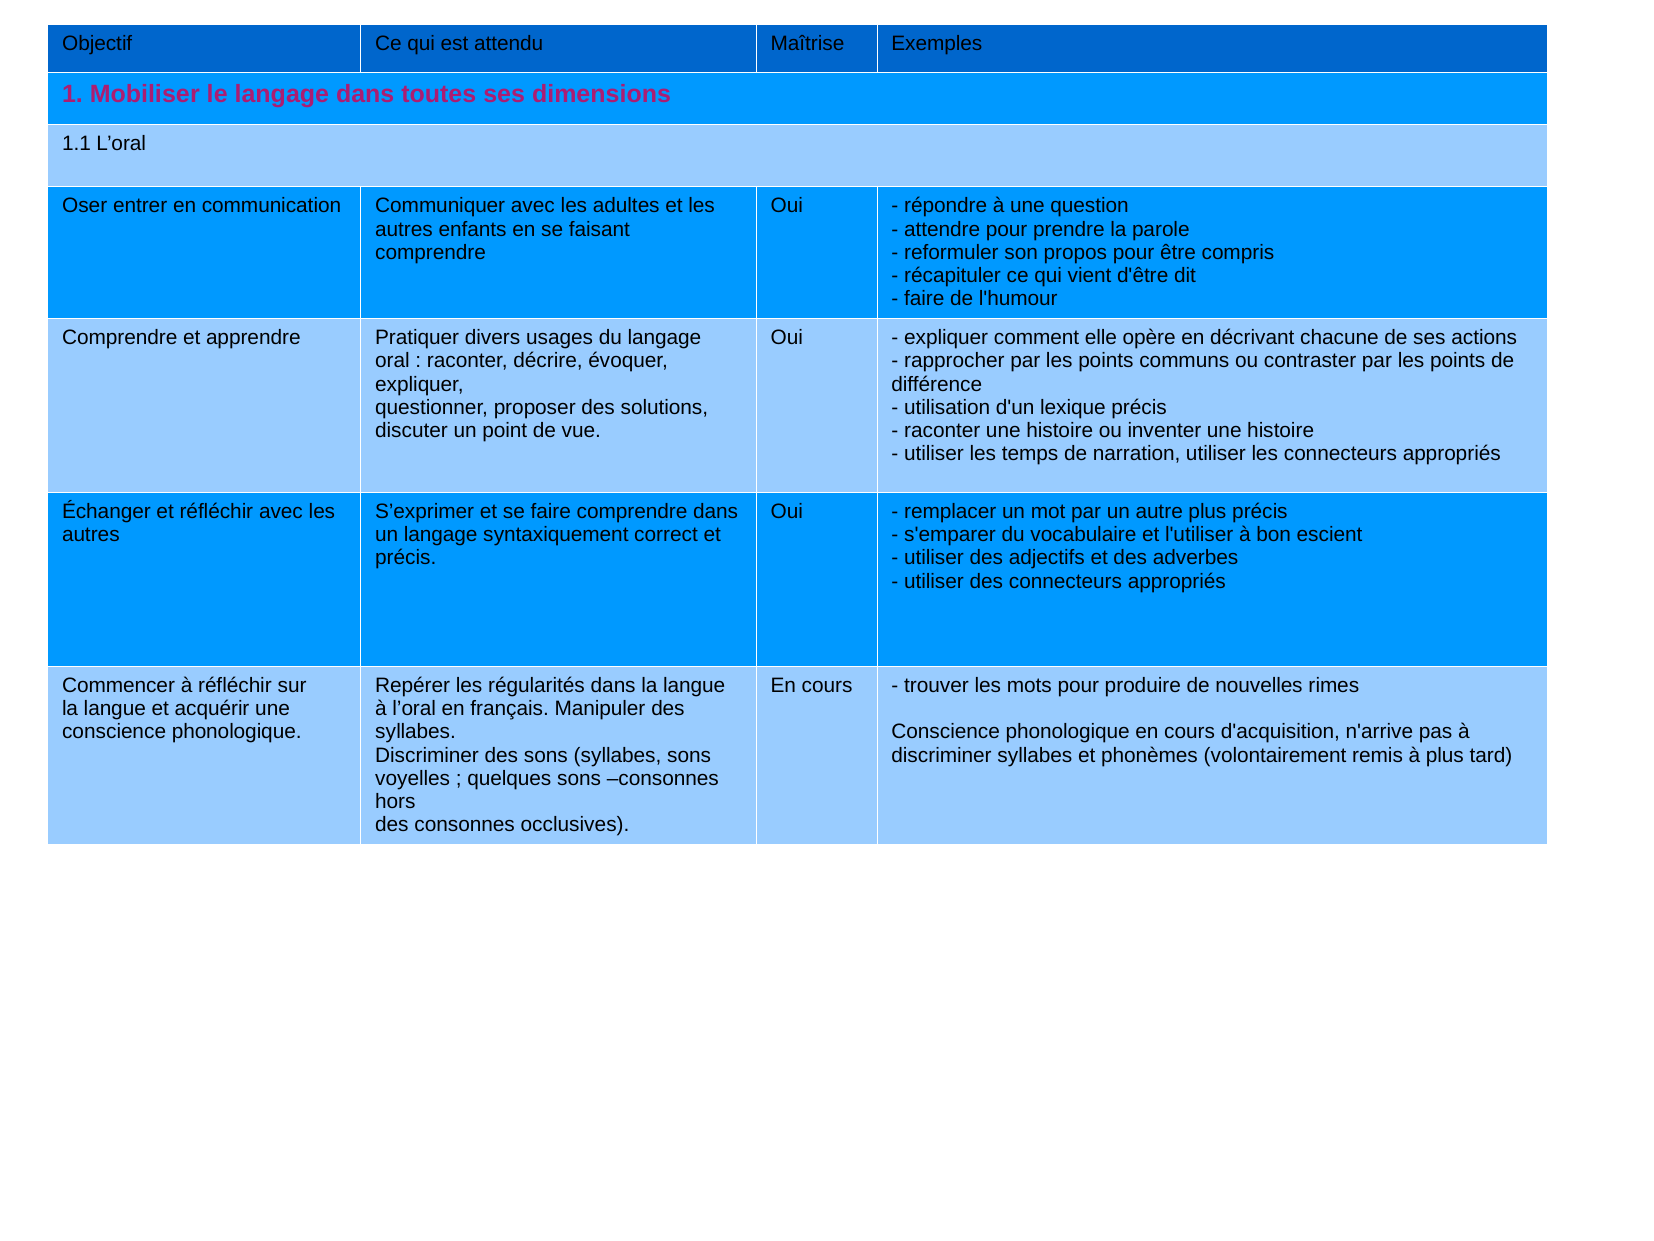

| Objectif | Ce qui est attendu | Maîtrise | Exemples |
| --- | --- | --- | --- |
| 1. Mobiliser le langage dans toutes ses dimensions | | | |
| 1.1 L’oral | | | |
| Oser entrer en communication | Communiquer avec les adultes et les autres enfants en se faisant comprendre | Oui | - répondre à une question - attendre pour prendre la parole - reformuler son propos pour être compris - récapituler ce qui vient d'être dit - faire de l'humour |
| Comprendre et apprendre | Pratiquer divers usages du langage oral : raconter, décrire, évoquer, expliquer, questionner, proposer des solutions, discuter un point de vue. | Oui | - expliquer comment elle opère en décrivant chacune de ses actions - rapprocher par les points communs ou contraster par les points de différence - utilisation d'un lexique précis - raconter une histoire ou inventer une histoire - utiliser les temps de narration, utiliser les connecteurs appropriés |
| Échanger et réfléchir avec les autres | S’exprimer et se faire comprendre dans un langage syntaxiquement correct et précis. | Oui | - remplacer un mot par un autre plus précis - s'emparer du vocabulaire et l'utiliser à bon escient - utiliser des adjectifs et des adverbes - utiliser des connecteurs appropriés |
| Commencer à réfléchir sur la langue et acquérir une conscience phonologique. | Repérer les régularités dans la langue à l’oral en français. Manipuler des syllabes. Discriminer des sons (syllabes, sons voyelles ; quelques sons –consonnes hors des consonnes occlusives). | En cours | - trouver les mots pour produire de nouvelles rimes Conscience phonologique en cours d'acquisition, n'arrive pas à discriminer syllabes et phonèmes (volontairement remis à plus tard) |